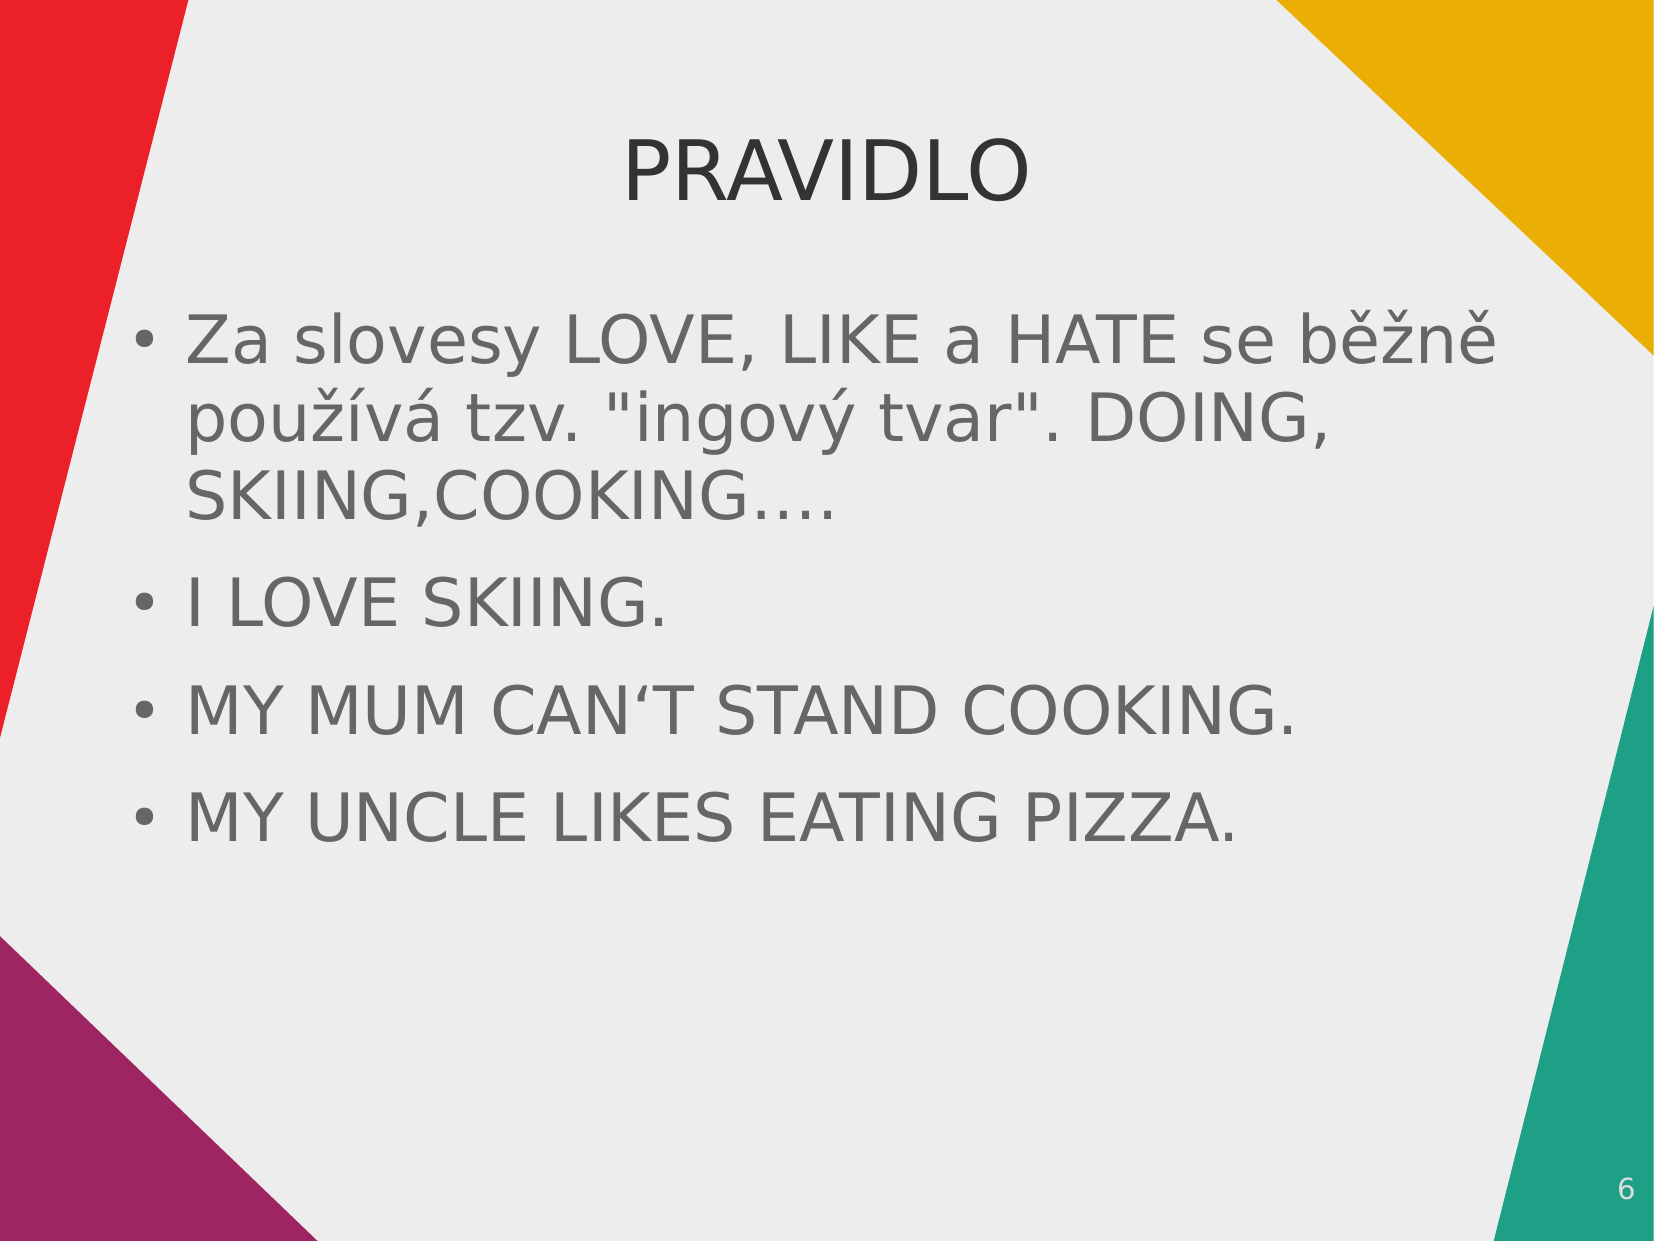

# PRAVIDLO
Za slovesy LOVE, LIKE a HATE se běžně používá tzv. "ingový tvar". DOING, SKIING,COOKING….
I LOVE SKIING.
MY MUM CAN‘T STAND COOKING.
MY UNCLE LIKES EATING PIZZA.
6